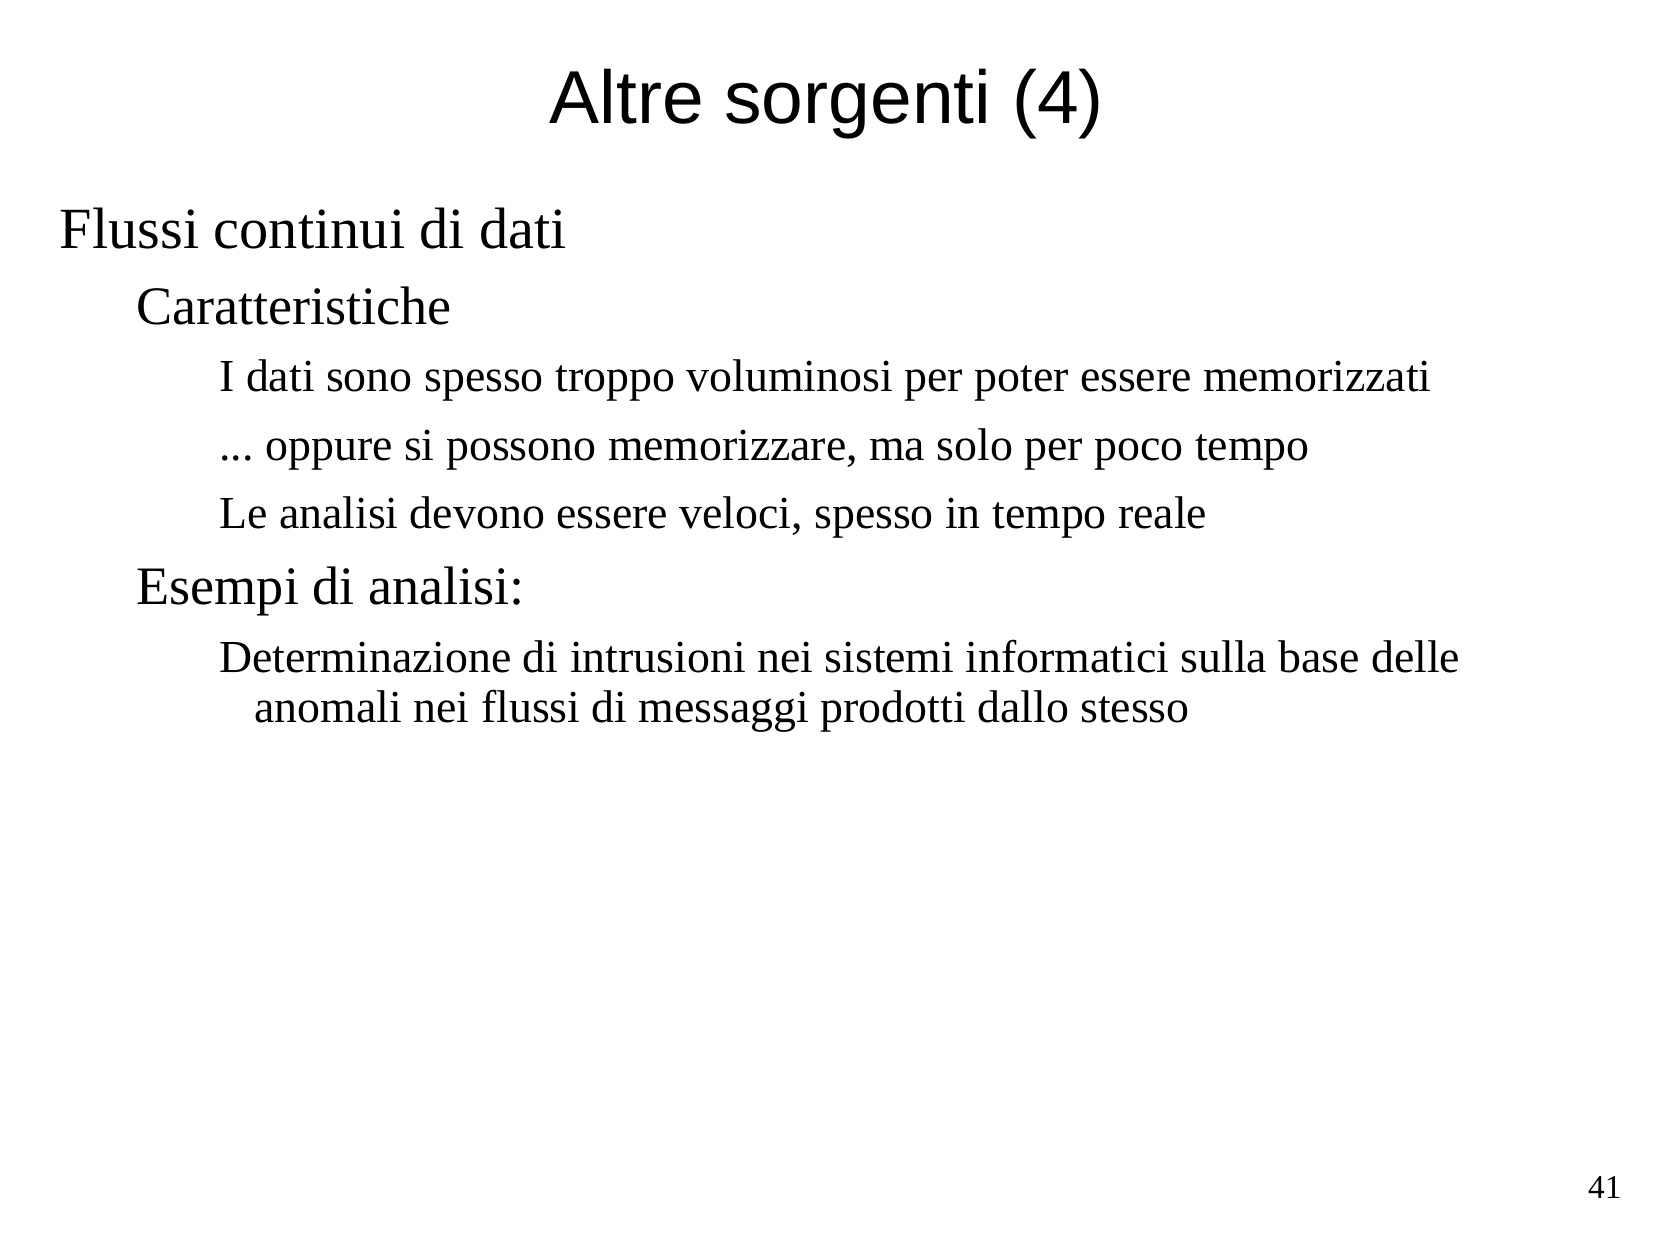

# Altre sorgenti (4)
Flussi continui di dati
Caratteristiche
I dati sono spesso troppo voluminosi per poter essere memorizzati
... oppure si possono memorizzare, ma solo per poco tempo
Le analisi devono essere veloci, spesso in tempo reale
Esempi di analisi:
Determinazione di intrusioni nei sistemi informatici sulla base delle anomali nei flussi di messaggi prodotti dallo stesso